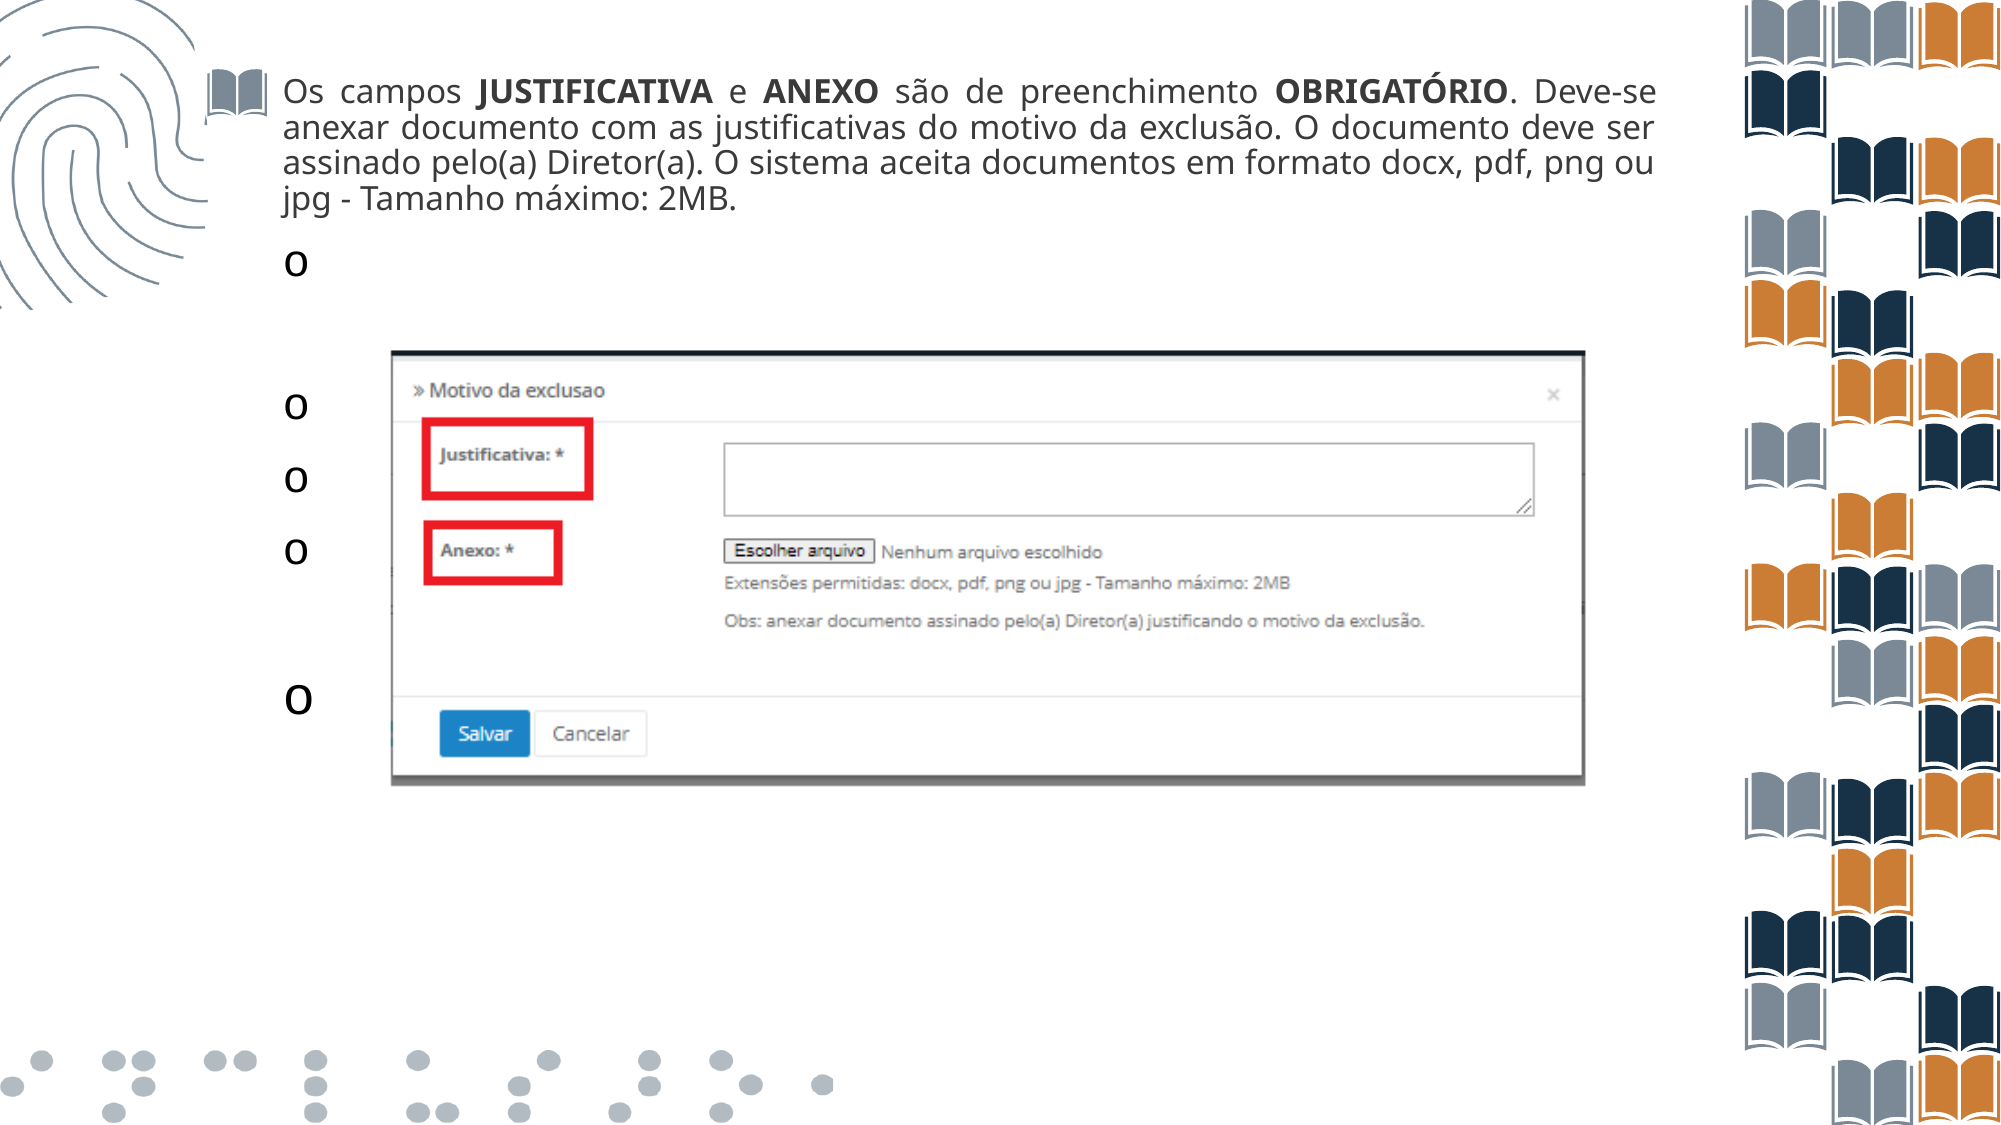

Os campos JUSTIFICATIVA e ANEXO são de preenchimento OBRIGATÓRIO. Deve-se anexar documento com as justificativas do motivo da exclusão. O documento deve ser assinado pelo(a) Diretor(a). O sistema aceita documentos em formato docx, pdf, png ou jpg - Tamanho máximo: 2MB.